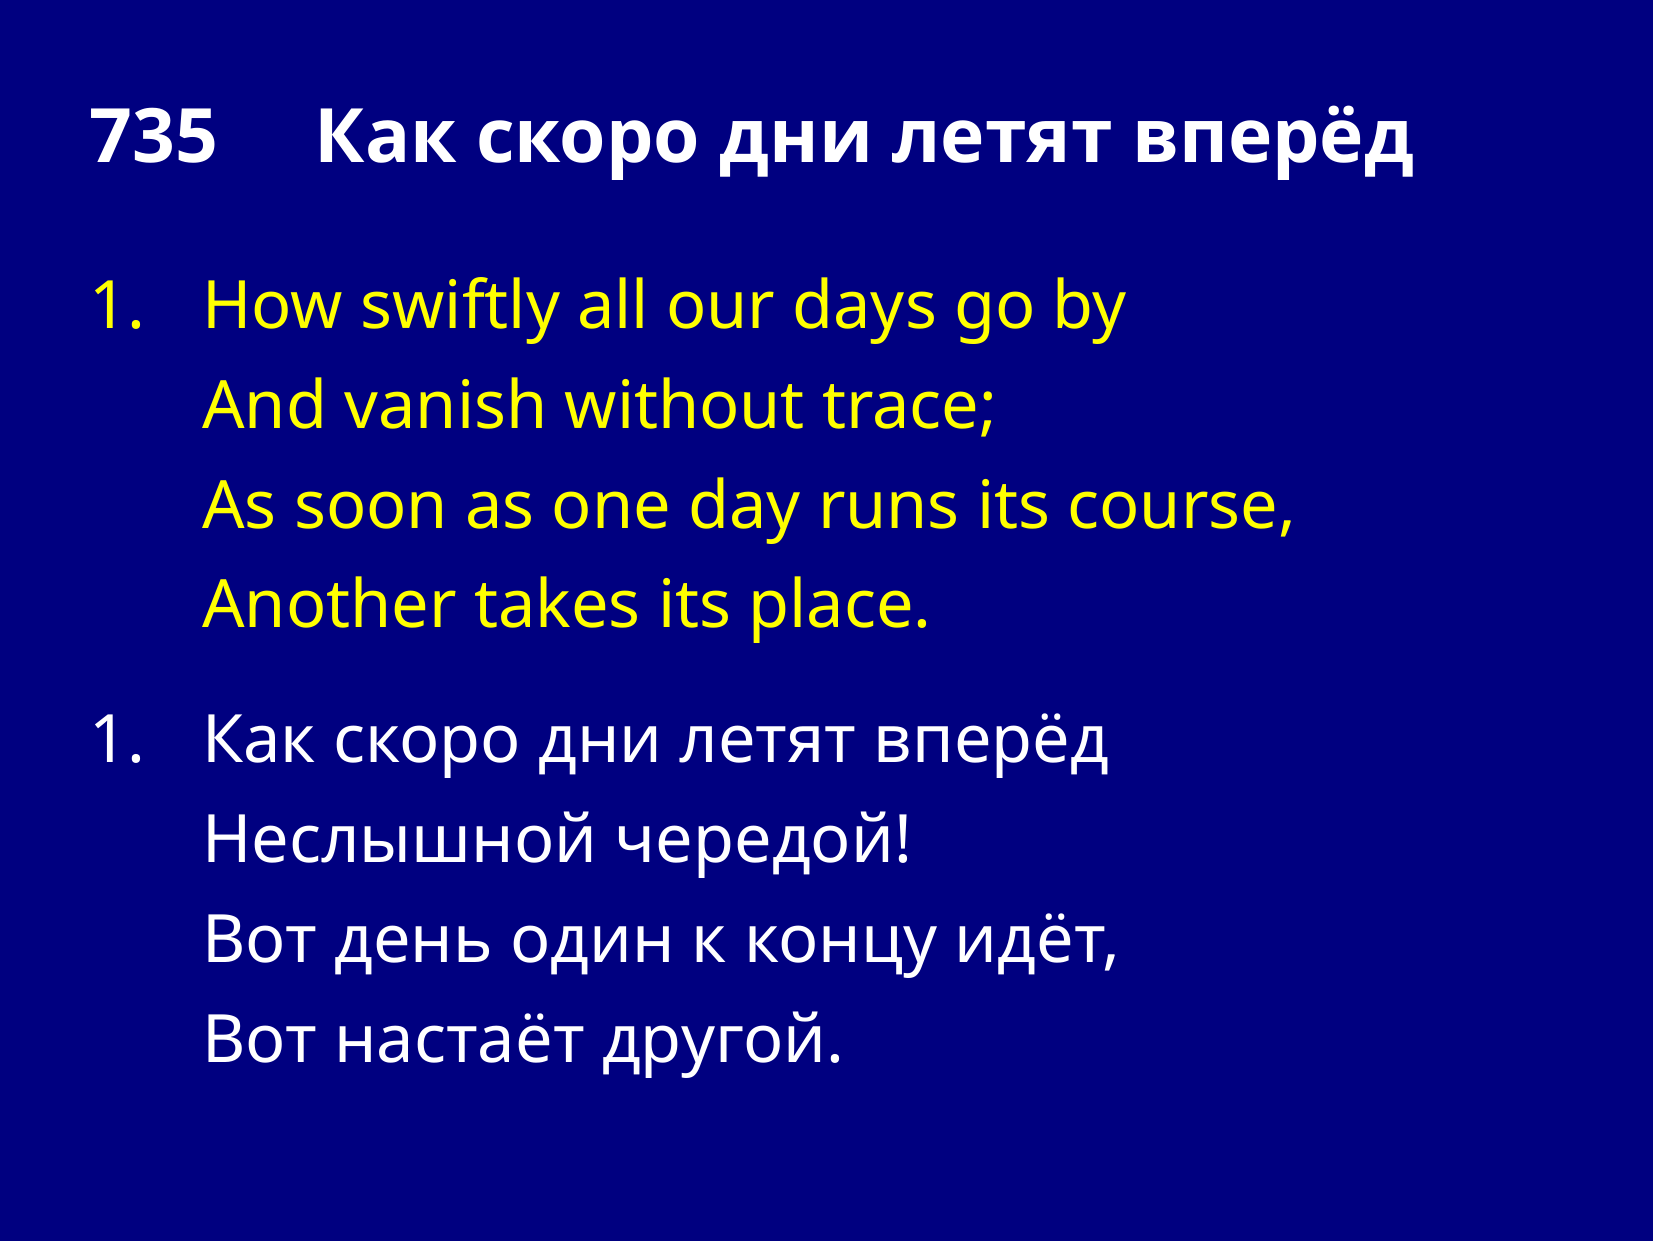

735	Как скоро дни летят вперёд
1.	How swiftly all our days go by
	And vanish without trace;
	As soon as one day runs its course,
	Another takes its place.
1.	Как скоро дни летят вперёд
	Неслышной чередой!
	Вот день один к концу идёт,
	Вот настаёт другой.